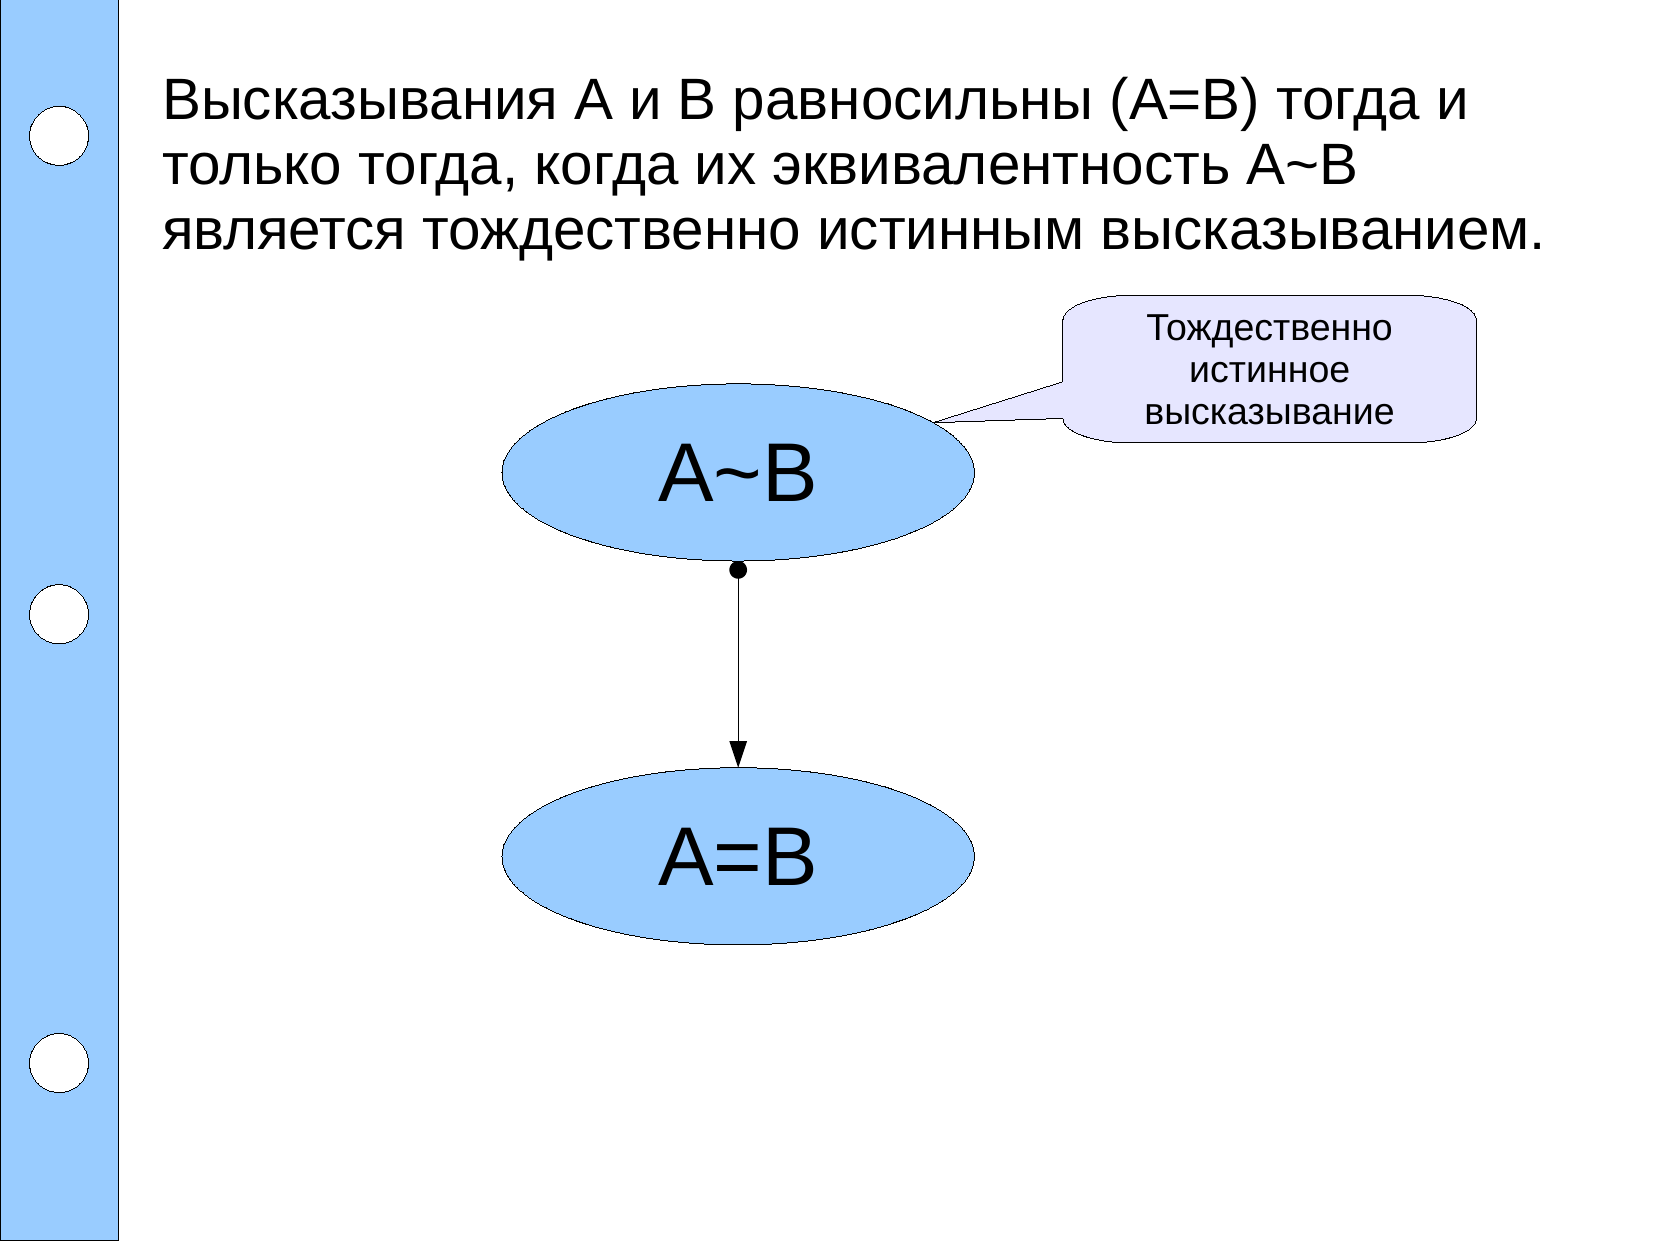

Высказывания А и В равносильны (А=В) тогда и только тогда, когда их эквивалентность А~B является тождественно истинным высказыванием.
Тождественно
истинное
высказывание
A~B
A=B